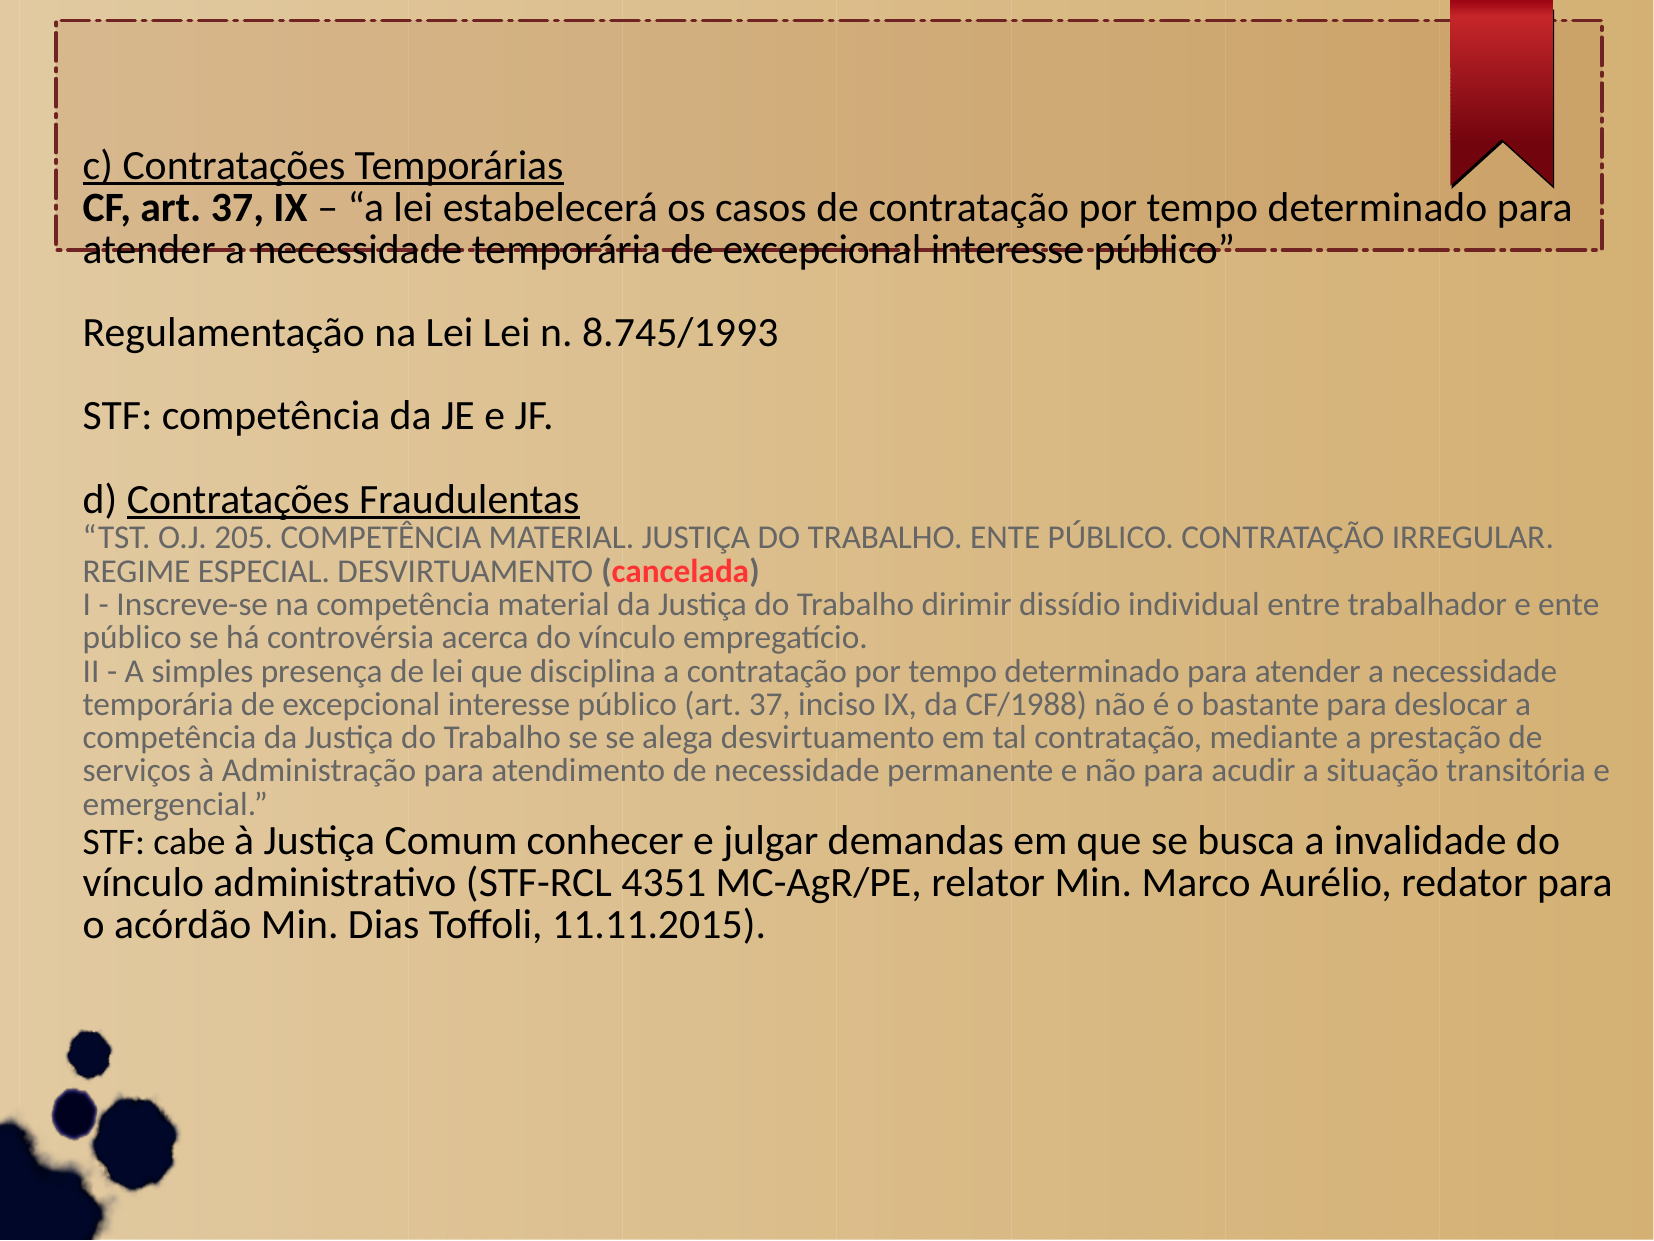

# c) Contratações Temporárias CF, art. 37, IX – “a lei estabelecerá os casos de contratação por tempo determinado para atender a necessidade temporária de excepcional interesse público” Regulamentação na Lei Lei n. 8.745/1993 STF: competência da JE e JF. d) Contratações Fraudulentas “TST. O.J. 205. COMPETÊNCIA MATERIAL. JUSTIÇA DO TRABALHO. ENTE PÚBLICO. CONTRATAÇÃO IRREGULAR. REGIME ESPECIAL. DESVIRTUAMENTO (cancelada) I - Inscreve-se na competência material da Justiça do Trabalho dirimir dissídio individual entre trabalhador e ente público se há controvérsia acerca do vínculo empregatício. II - A simples presença de lei que disciplina a contratação por tempo determinado para atender a necessidade temporária de excepcional interesse público (art. 37, inciso IX, da CF/1988) não é o bastante para deslocar a competência da Justiça do Trabalho se se alega desvirtuamento em tal contratação, mediante a prestação de serviços à Administração para atendimento de necessidade permanente e não para acudir a situação transitória e emergencial.” STF: cabe à Justiça Comum conhecer e julgar demandas em que se busca a invalidade do vínculo administrativo (STF-RCL 4351 MC-AgR/PE, relator Min. Marco Aurélio, redator para o acórdão Min. Dias Toffoli, 11.11.2015).